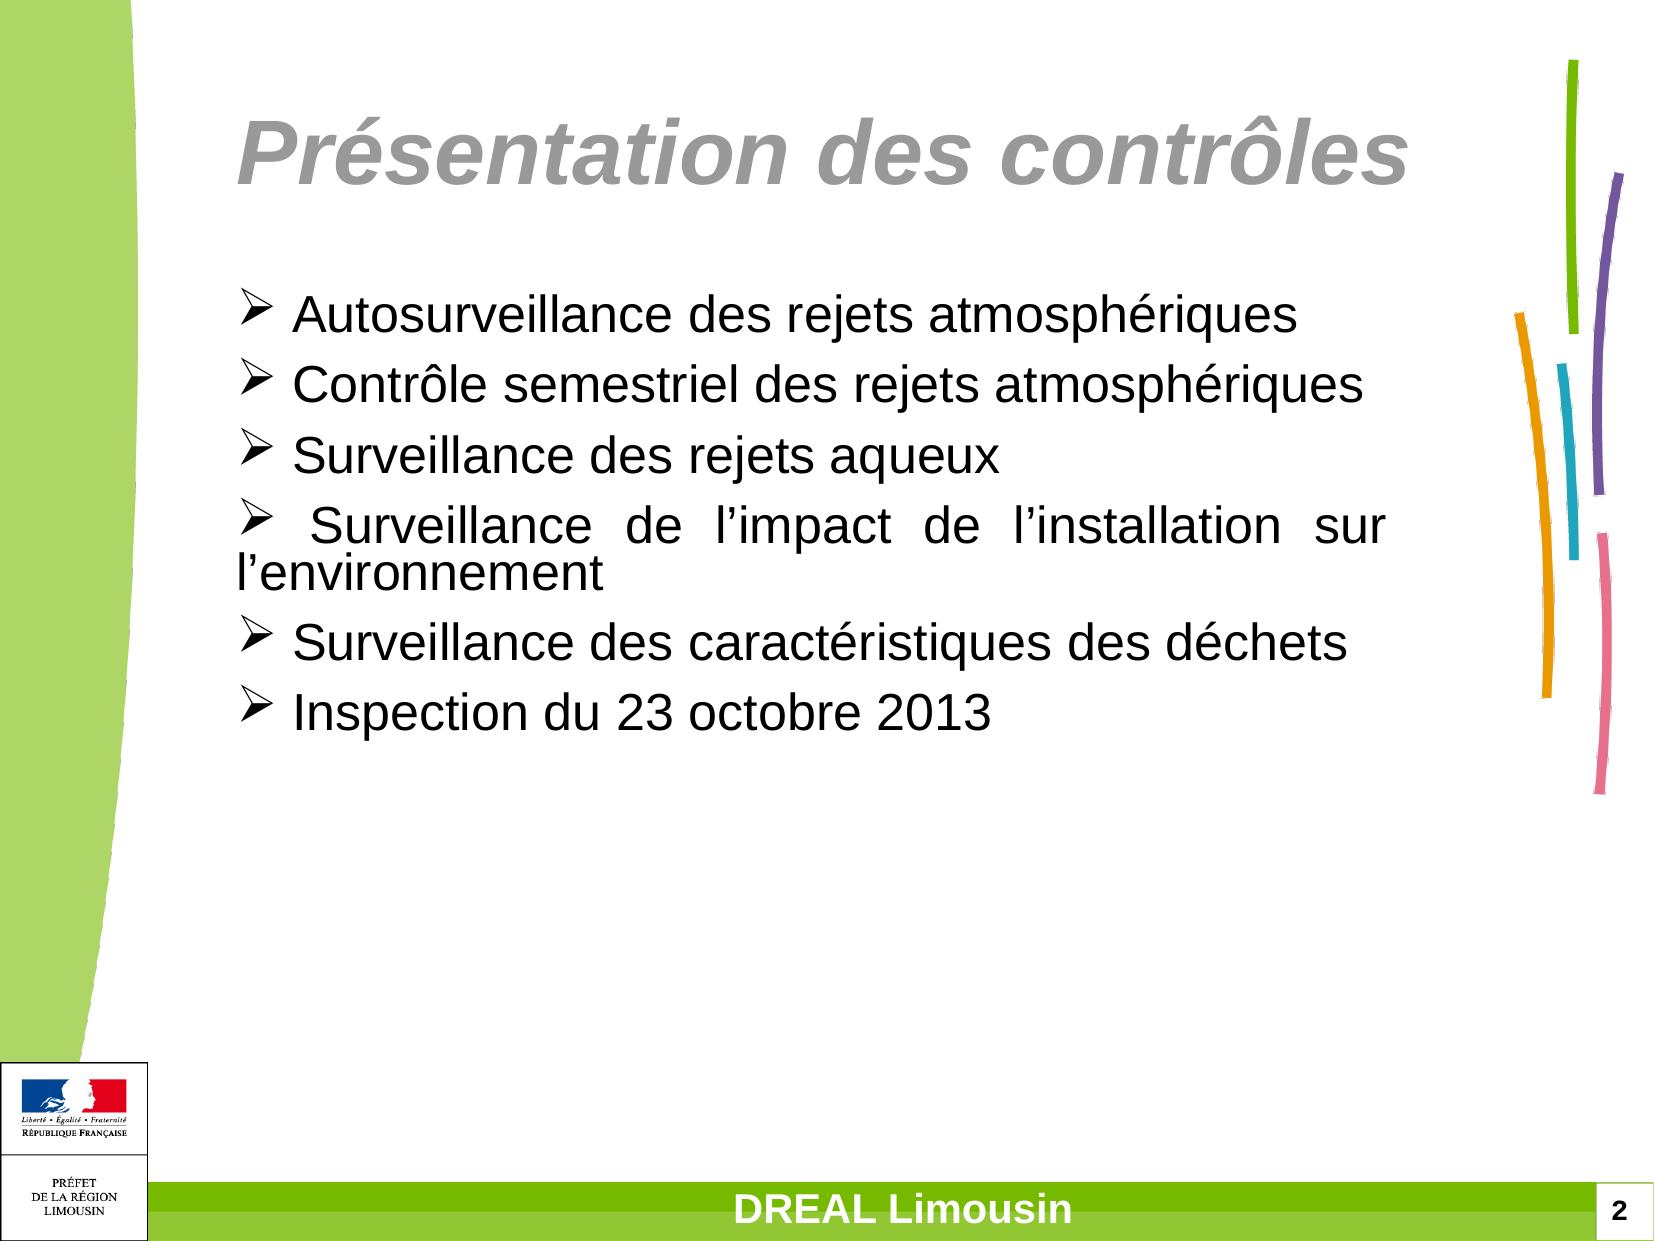

# Présentation des contrôles
 Autosurveillance des rejets atmosphériques
 Contrôle semestriel des rejets atmosphériques
 Surveillance des rejets aqueux
 Surveillance de l’impact de l’installation sur l’environnement
 Surveillance des caractéristiques des déchets
 Inspection du 23 octobre 2013
2
Assemblée générale DREAL lundi 25 mai 2009